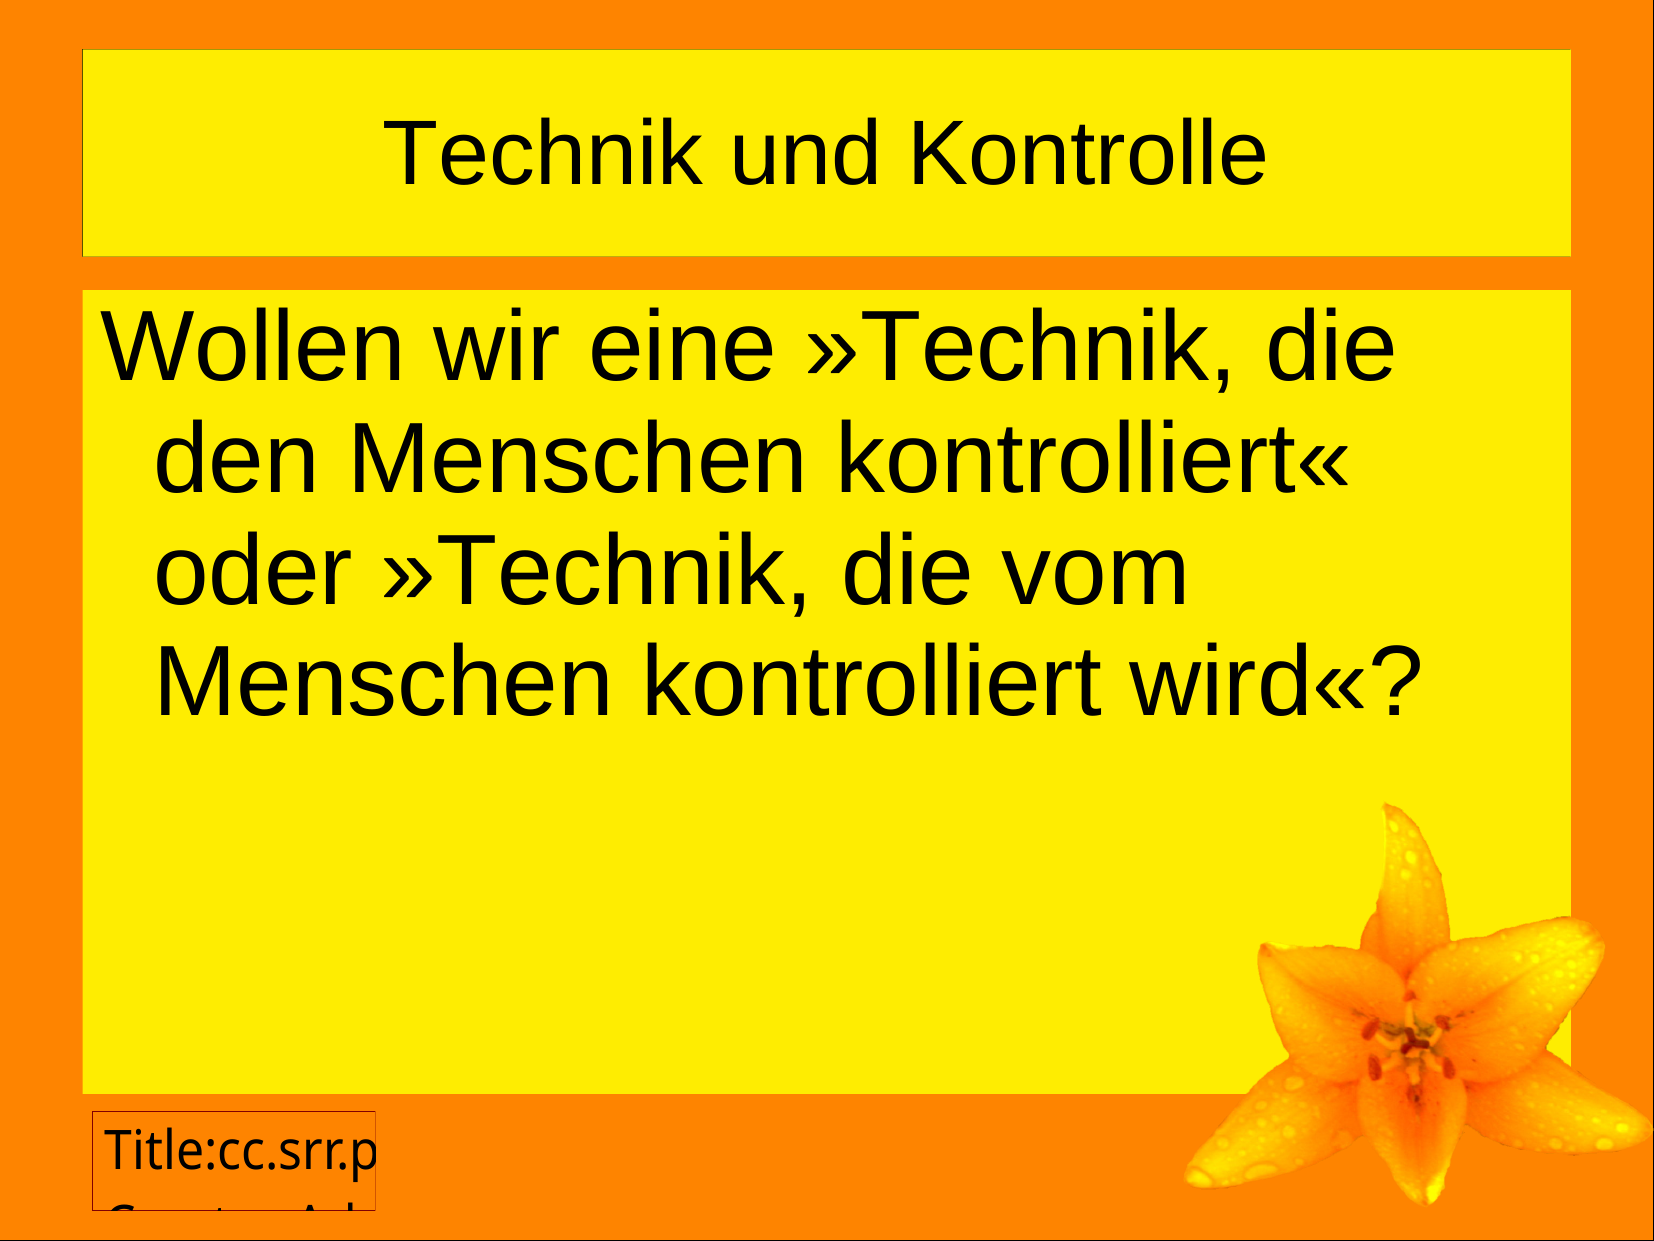

# Technik und Kontrolle
Wollen wir eine »Technik, die den Menschen kontrolliert« oder »Technik, die vom Menschen kontrolliert wird«?